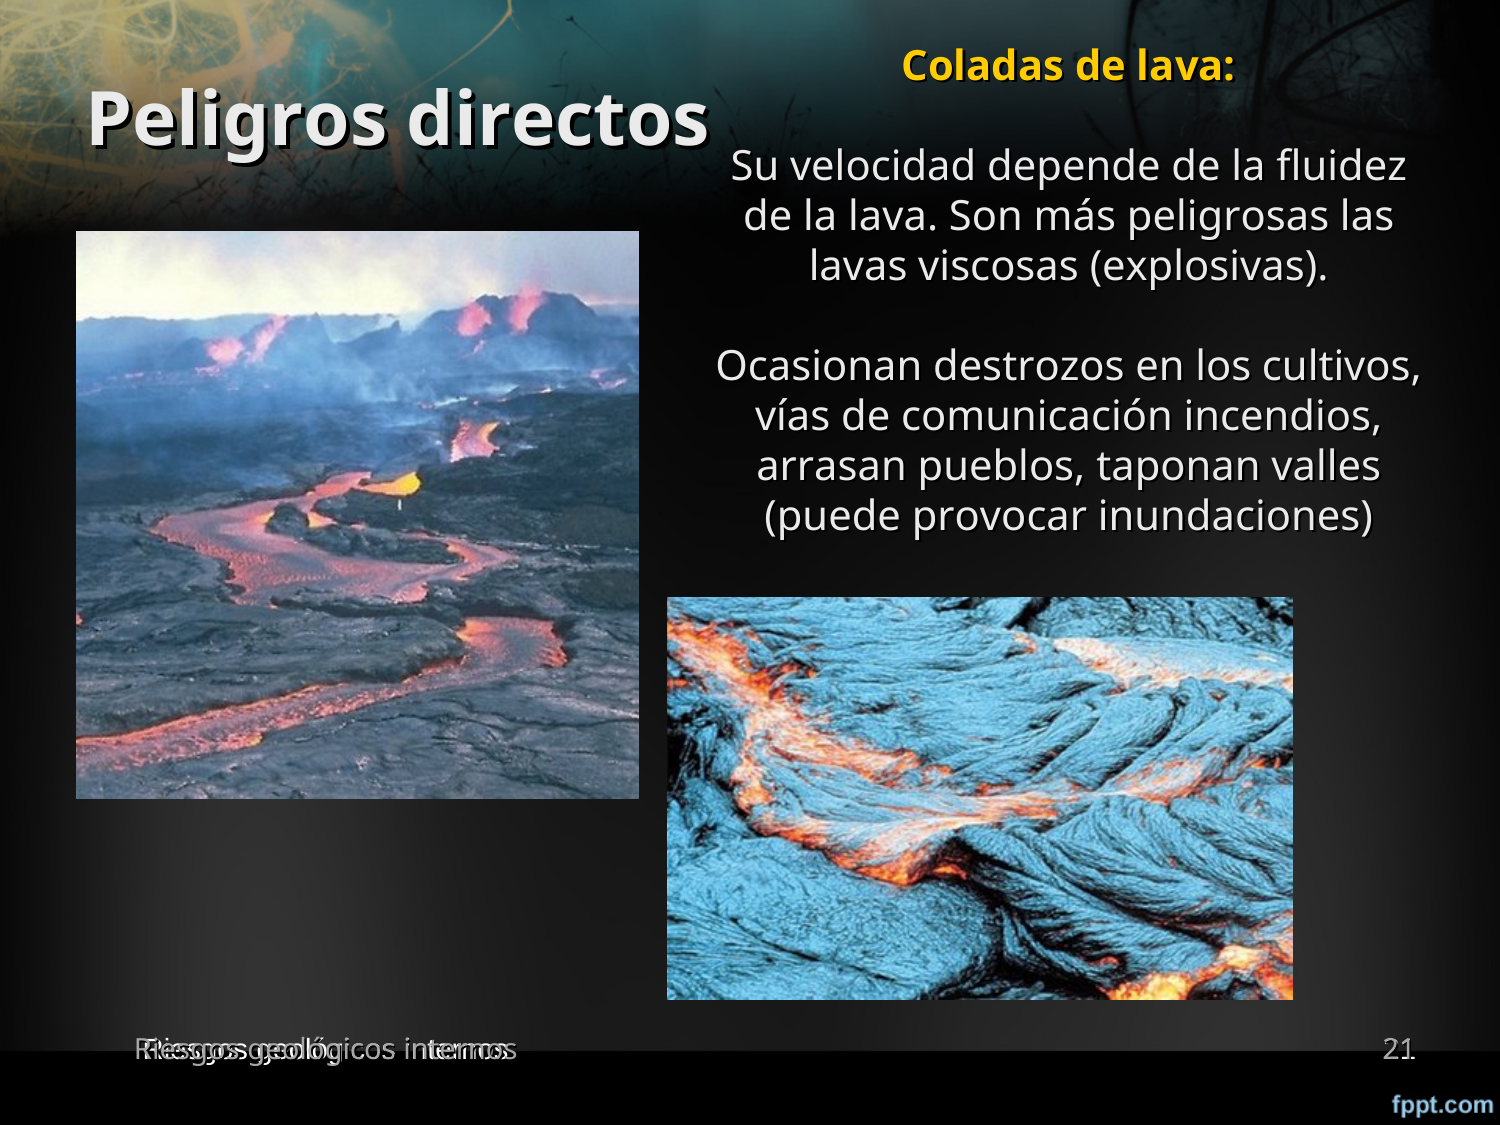

Coladas de lava:
Su velocidad depende de la fluidez de la lava. Son más peligrosas las lavas viscosas (explosivas).
Ocasionan destrozos en los cultivos, vías de comunicación incendios, arrasan pueblos, taponan valles (puede provocar inundaciones)
# Peligros directos
Riesgos geológicos internos
Riesgos geológicos internos